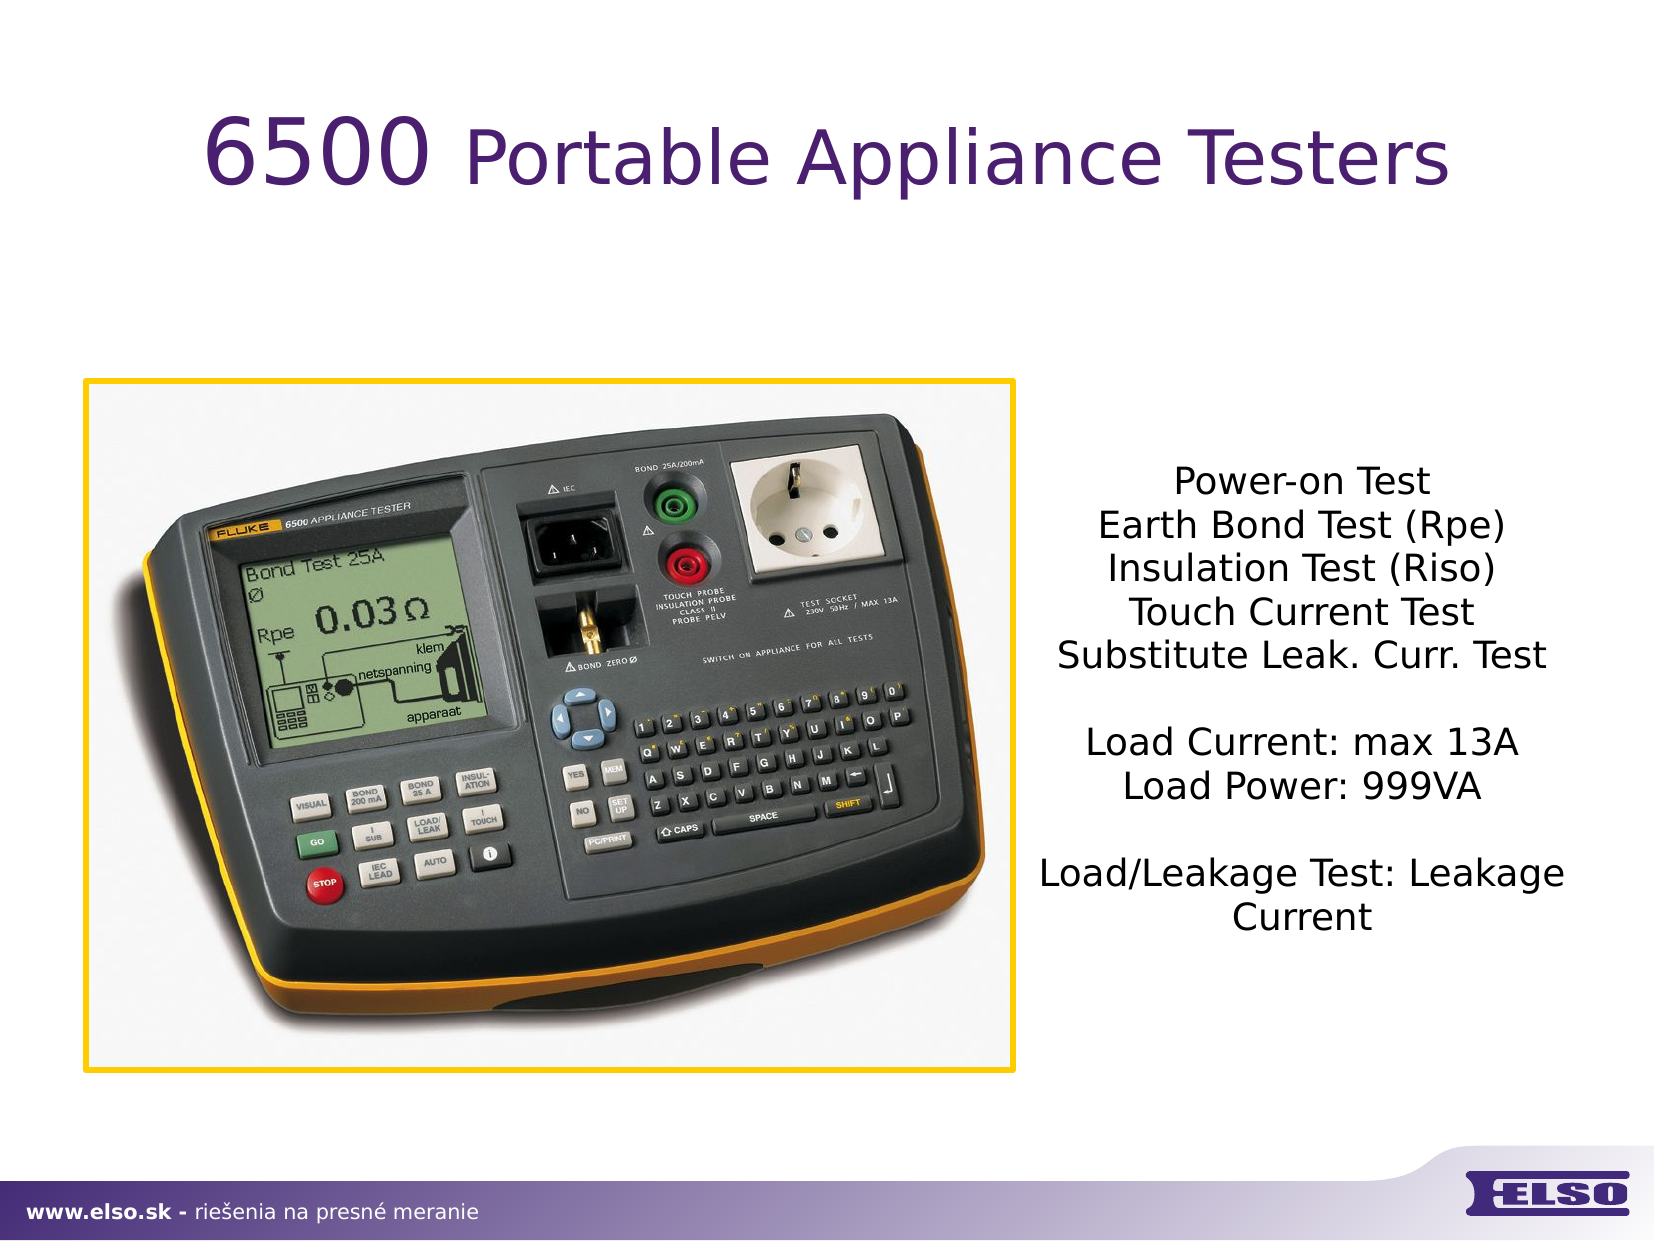

# 6500 Portable Appliance Testers
Power-on Test
Earth Bond Test (Rpe)
Insulation Test (Riso)
Touch Current Test
Substitute Leak. Curr. Test
Load Current: max 13A
Load Power: 999VA
Load/Leakage Test: Leakage Current